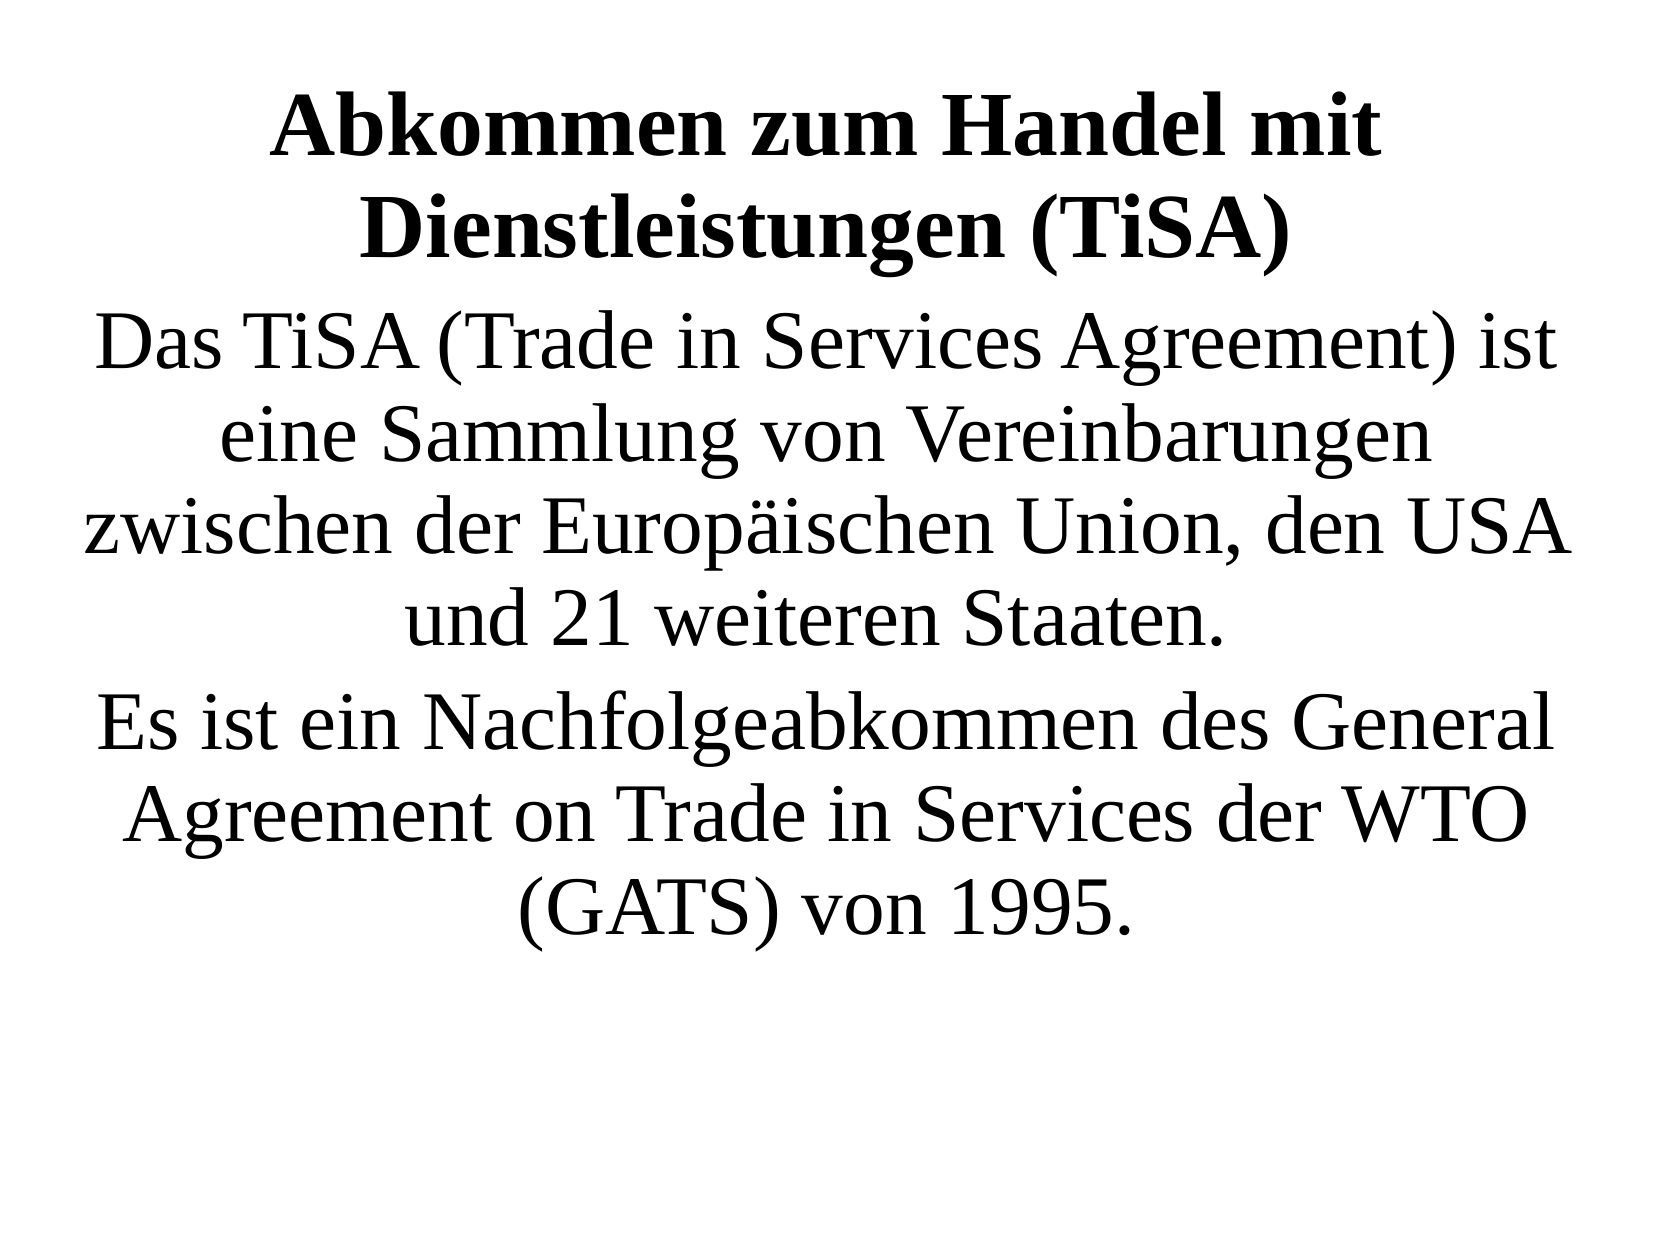

Abkommen zum Handel mit Dienstleistungen (TiSA)
Das TiSA (Trade in Services Agreement) ist eine Sammlung von Vereinbarungen zwischen der Europäischen Union, den USA und 21 weiteren Staaten.
Es ist ein Nachfolgeabkommen des General Agreement on Trade in Services der WTO (GATS) von 1995.